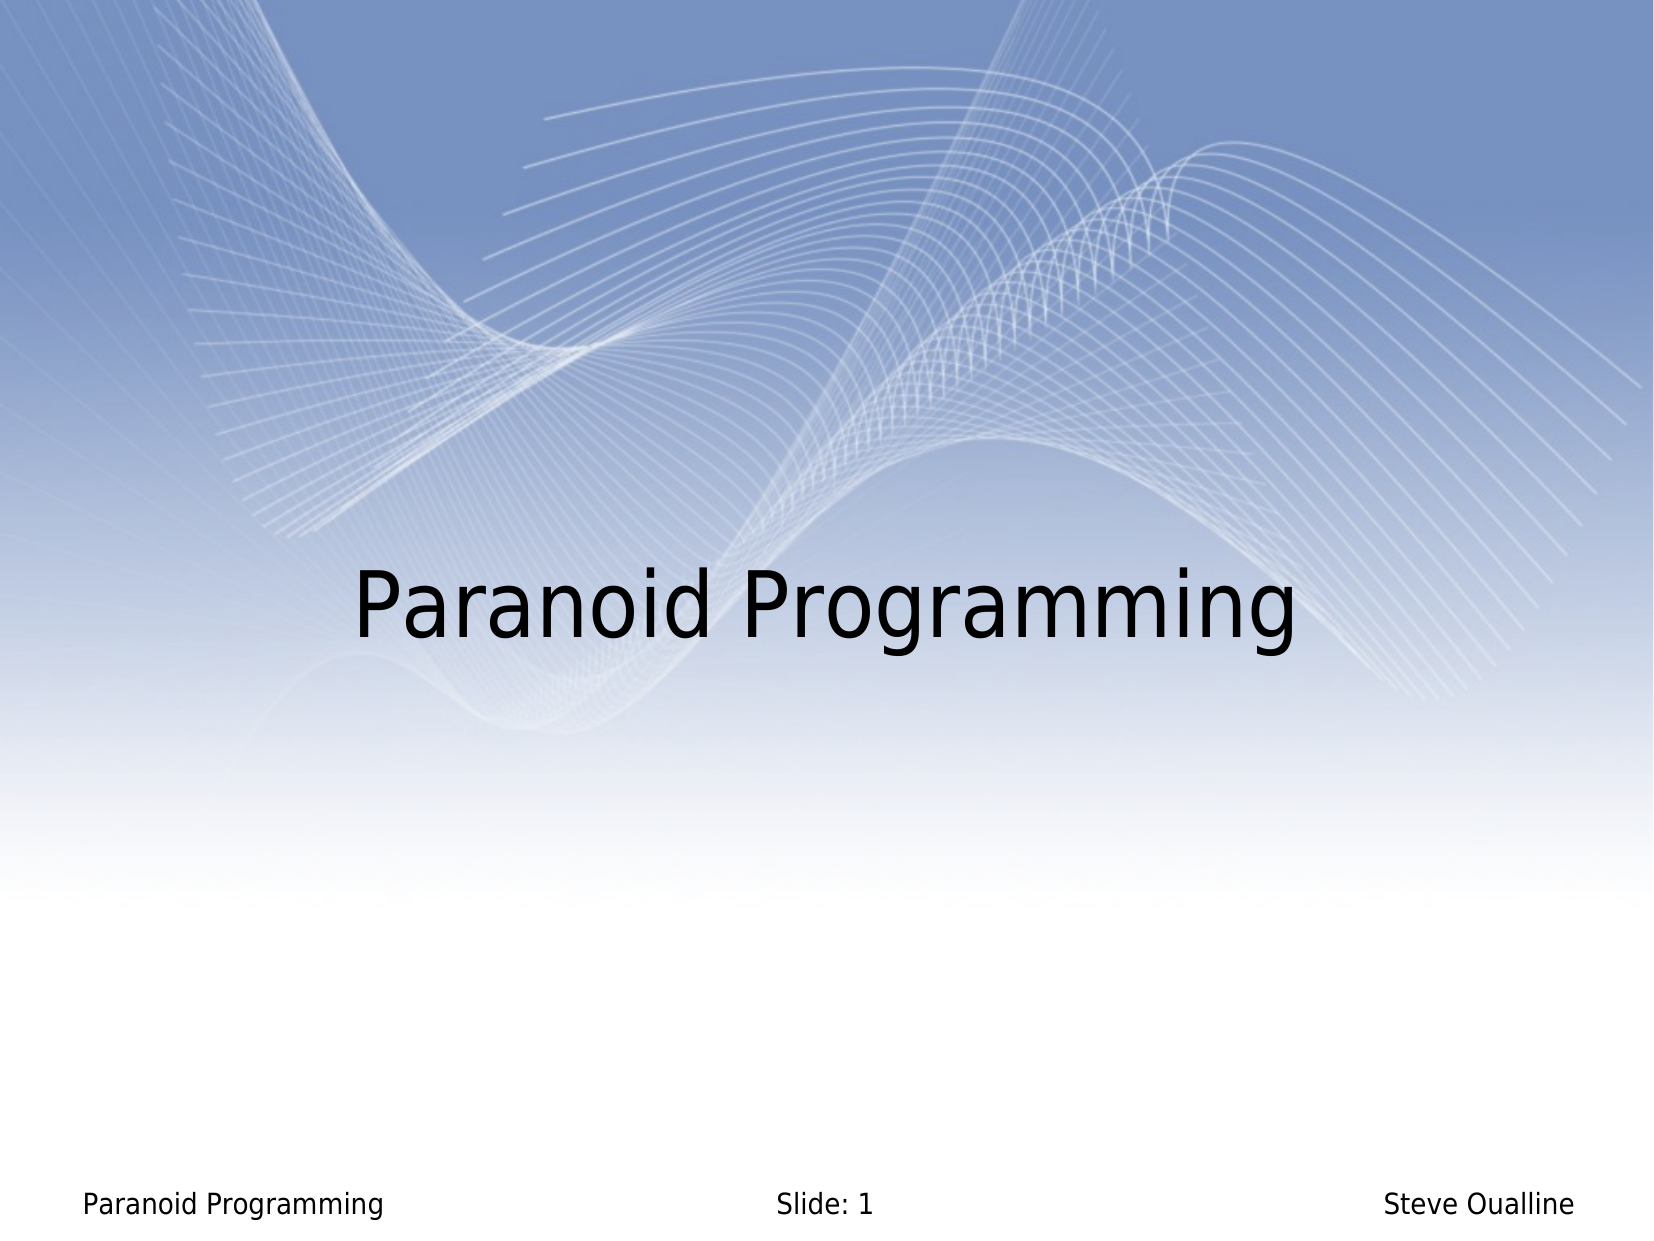

# Paranoid Programming
Paranoid Programming
Steve Oualline
1